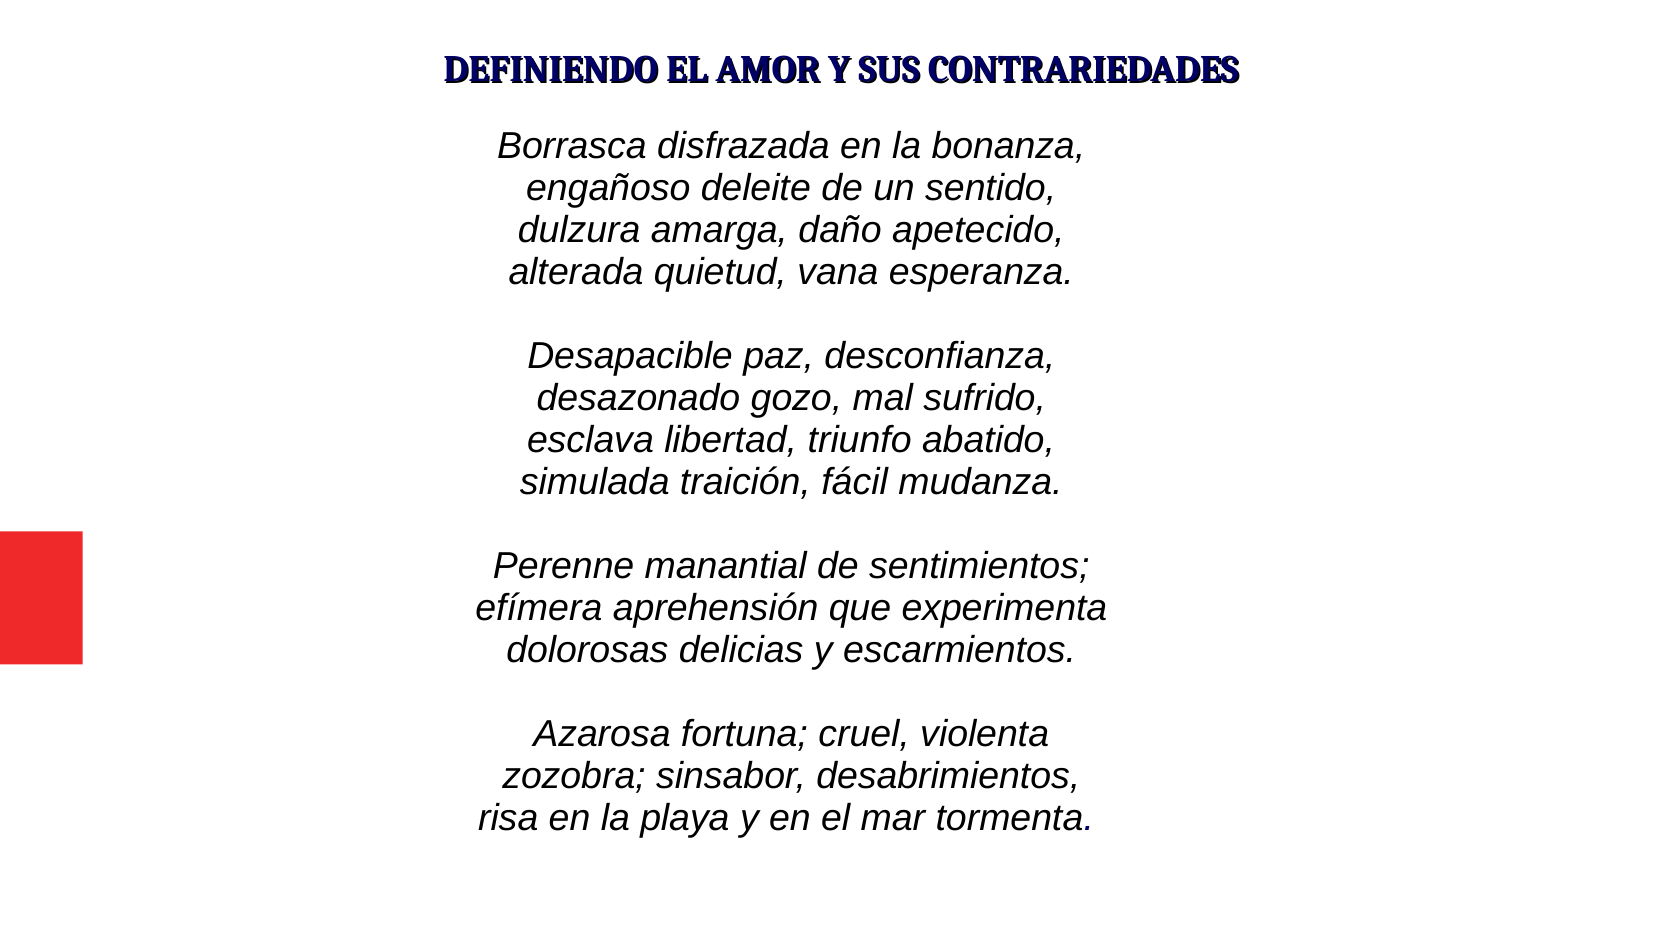

# DEFINIENDO EL AMOR Y SUS CONTRARIEDADES
Borrasca disfrazada en la bonanza,
engañoso deleite de un sentido,
dulzura amarga, daño apetecido,
alterada quietud, vana esperanza.
Desapacible paz, desconfianza,
desazonado gozo, mal sufrido,
esclava libertad, triunfo abatido,
simulada traición, fácil mudanza.
Perenne manantial de sentimientos;
efímera aprehensión que experimenta
dolorosas delicias y escarmientos.
Azarosa fortuna; cruel, violenta
zozobra; sinsabor, desabrimientos,
risa en la playa y en el mar tormenta.